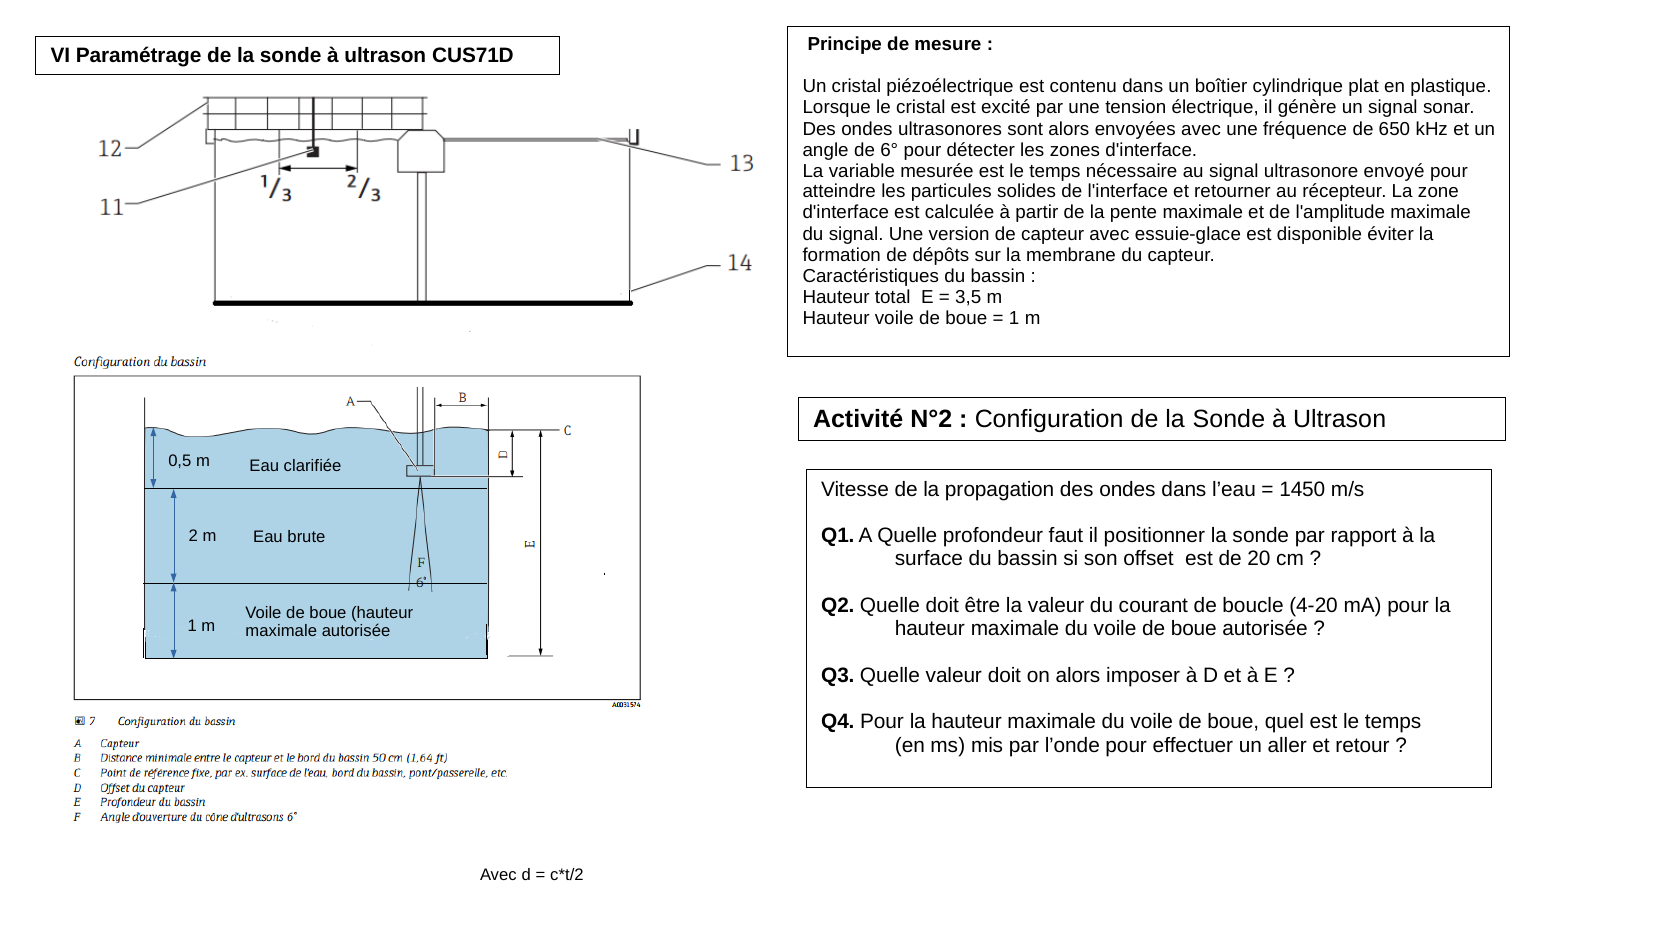

Principe de mesure :
Un cristal piézoélectrique est contenu dans un boîtier cylindrique plat en plastique. Lorsque le cristal est excité par une tension électrique, il génère un signal sonar. Des ondes ultrasonores sont alors envoyées avec une fréquence de 650 kHz et un angle de 6° pour détecter les zones d'interface.
La variable mesurée est le temps nécessaire au signal ultrasonore envoyé pour atteindre les particules solides de l'interface et retourner au récepteur. La zone d'interface est calculée à partir de la pente maximale et de l'amplitude maximale du signal. Une version de capteur avec essuie-glace est disponible éviter la formation de dépôts sur la membrane du capteur.
Caractéristiques du bassin :
Hauteur total E = 3,5 m
Hauteur voile de boue = 1 m
VI Paramétrage de la sonde à ultrason CUS71D
Activité N°2 : Configuration de la Sonde à Ultrason
0,5 m
Eau clarifiée
Vitesse de la propagation des ondes dans l’eau = 1450 m/s
Q1. A Quelle profondeur faut il positionner la sonde par rapport à la 	surface du bassin si son offset est de 20 cm ?
Q2. Quelle doit être la valeur du courant de boucle (4-20 mA) pour la 	hauteur maximale du voile de boue autorisée ?
Q3. Quelle valeur doit on alors imposer à D et à E ?
Q4. Pour la hauteur maximale du voile de boue, quel est le temps
 	(en ms) mis par l’onde pour effectuer un aller et retour ?
2 m
Eau brute
Voile de boue (hauteur maximale autorisée
1 m
Voile de boue
Avec d = c*t/2